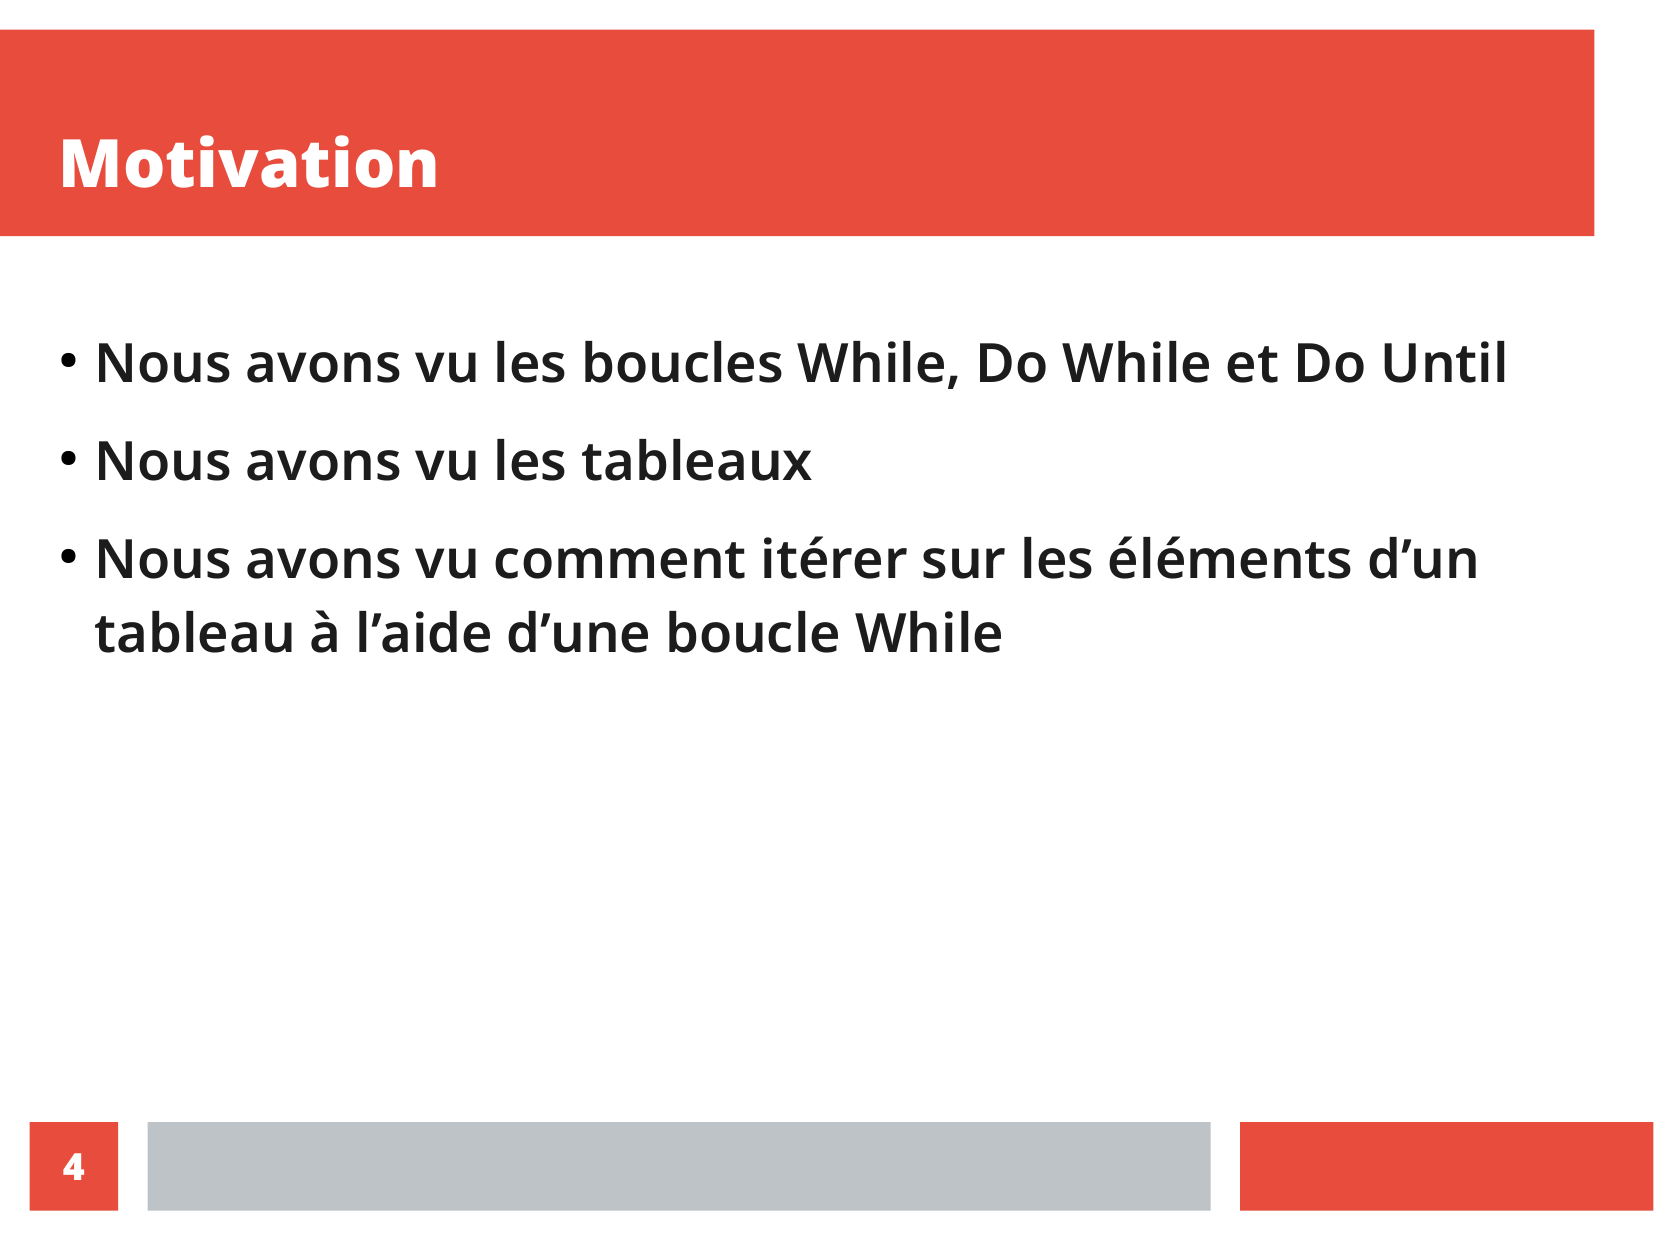

# Motivation
Nous avons vu les boucles While, Do While et Do Until
Nous avons vu les tableaux
Nous avons vu comment itérer sur les éléments d’un tableau à l’aide d’une boucle While
4